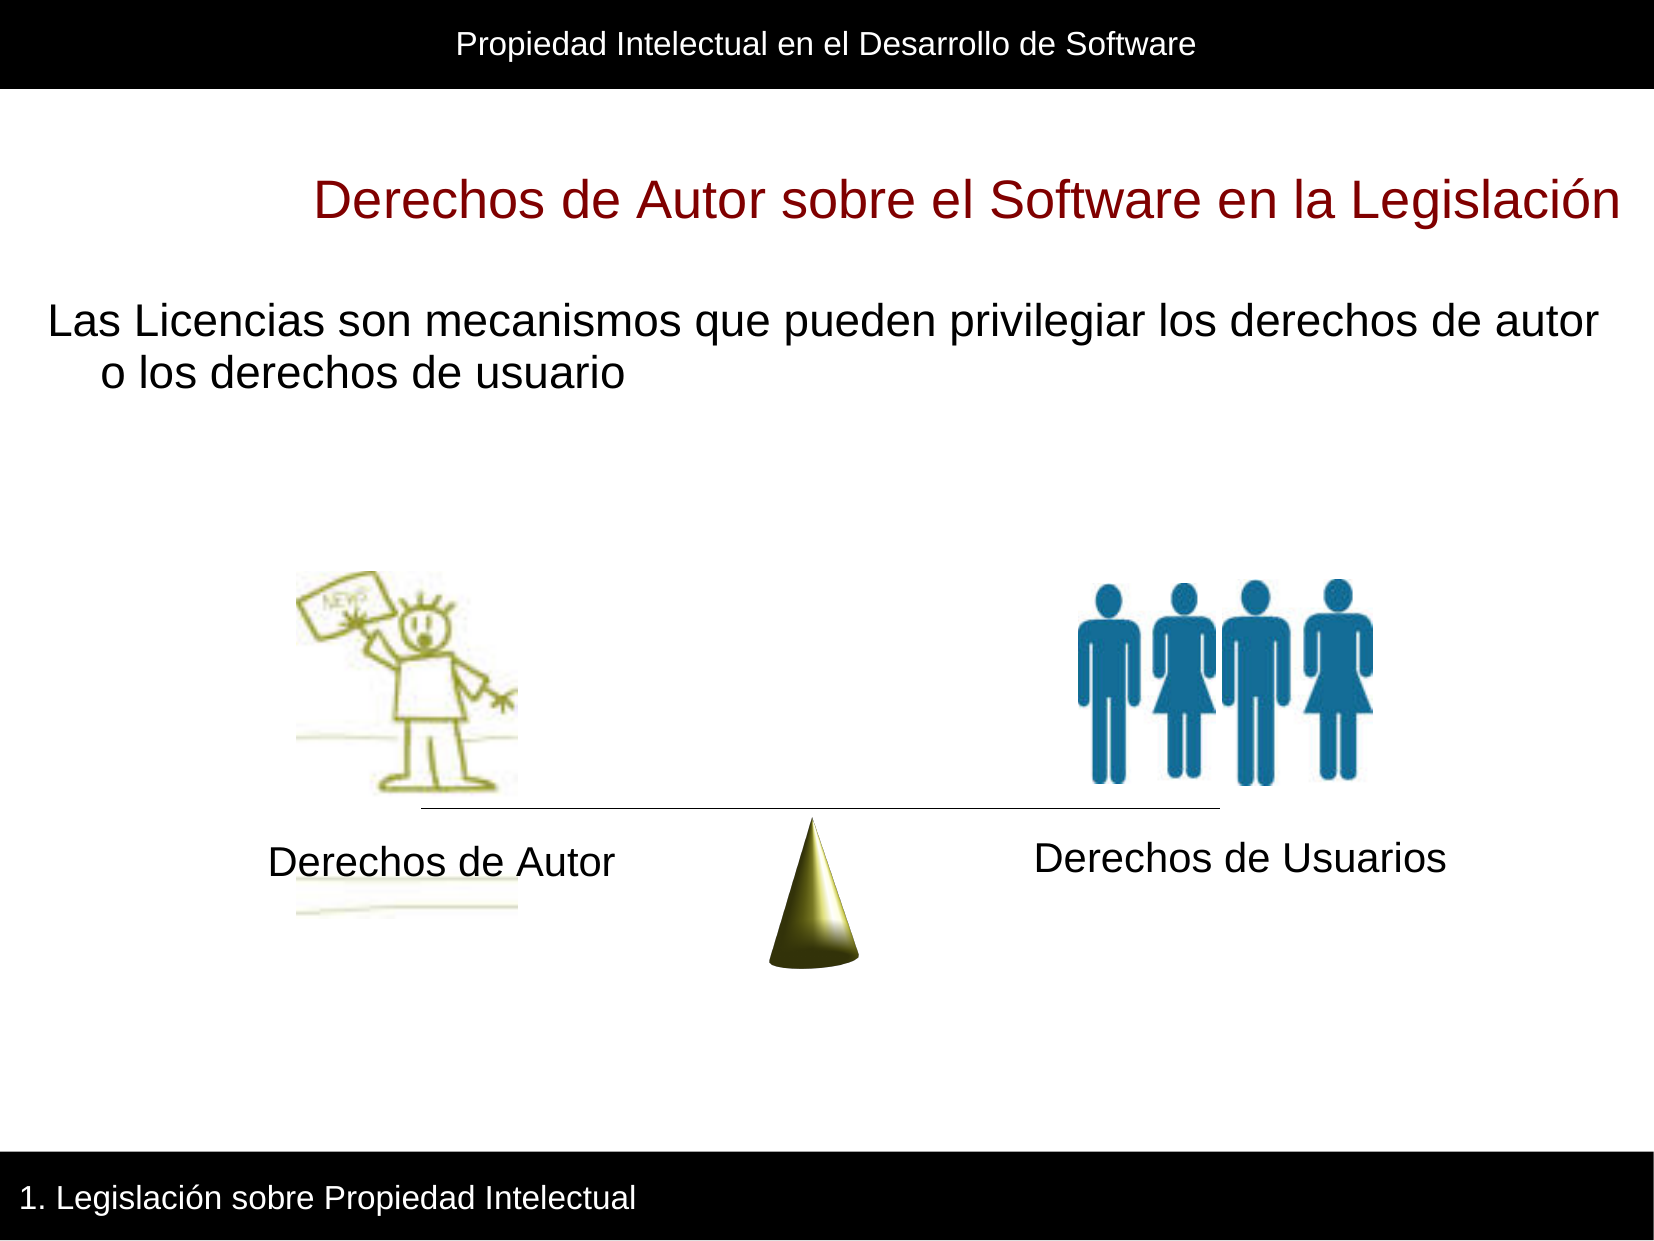

# Derechos de Autor sobre el Software en la Legislación
Las Licencias son mecanismos que pueden privilegiar los derechos de autor o los derechos de usuario
Derechos de Usuarios
Derechos de Autor
1. Legislación sobre Propiedad Intelectual